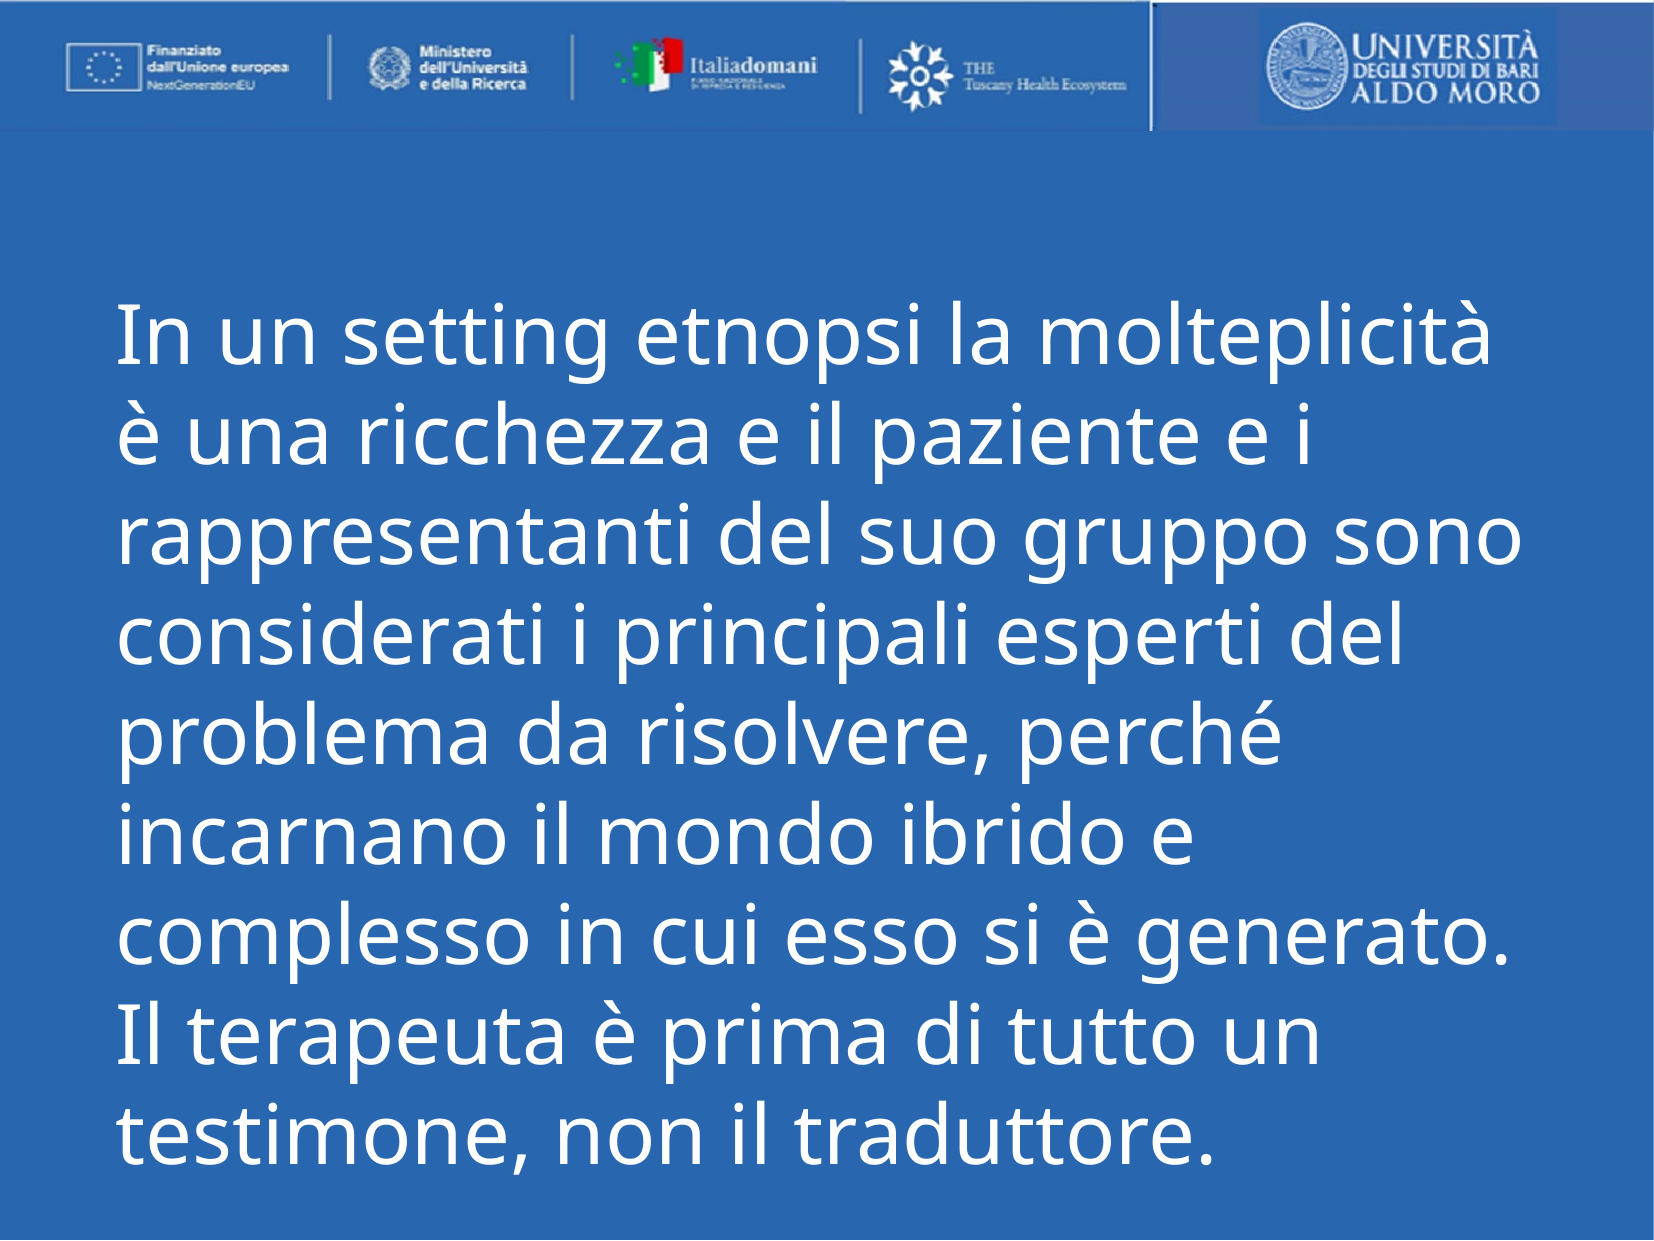

# In un setting etnopsi la molteplicità è una ricchezza e il paziente e i rappresentanti del suo gruppo sono considerati i principali esperti del problema da risolvere, perché incarnano il mondo ibrido e complesso in cui esso si è generato. Il terapeuta è prima di tutto un testimone, non il traduttore.